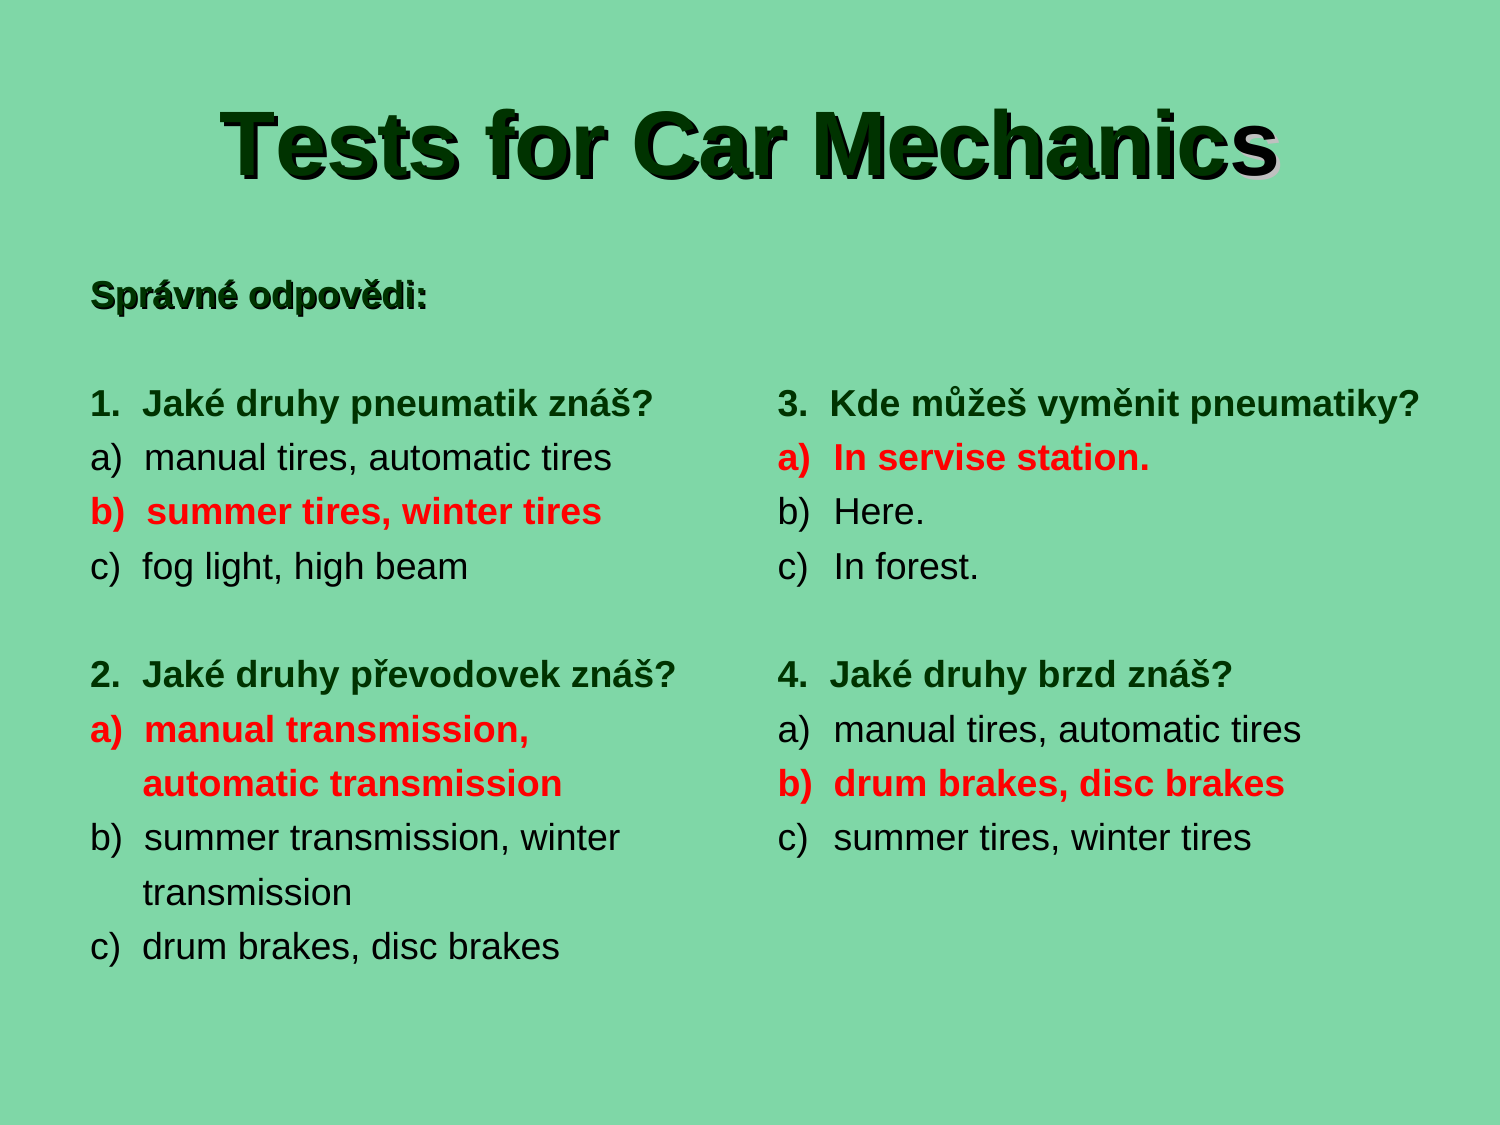

# Tests for Car Mechanics
Správné odpovědi:
1. Jaké druhy pneumatik znáš?
a) manual tires, automatic tires
b) summer tires, winter tires
c) fog light, high beam
2. Jaké druhy převodovek znáš?
a) manual transmission,
 automatic transmission
b) summer transmission, winter
 transmission
c) drum brakes, disc brakes
3. Kde můžeš vyměnit pneumatiky?
In servise station.
Here.
In forest.
4. Jaké druhy brzd znáš?
manual tires, automatic tires
drum brakes, disc brakes
summer tires, winter tires